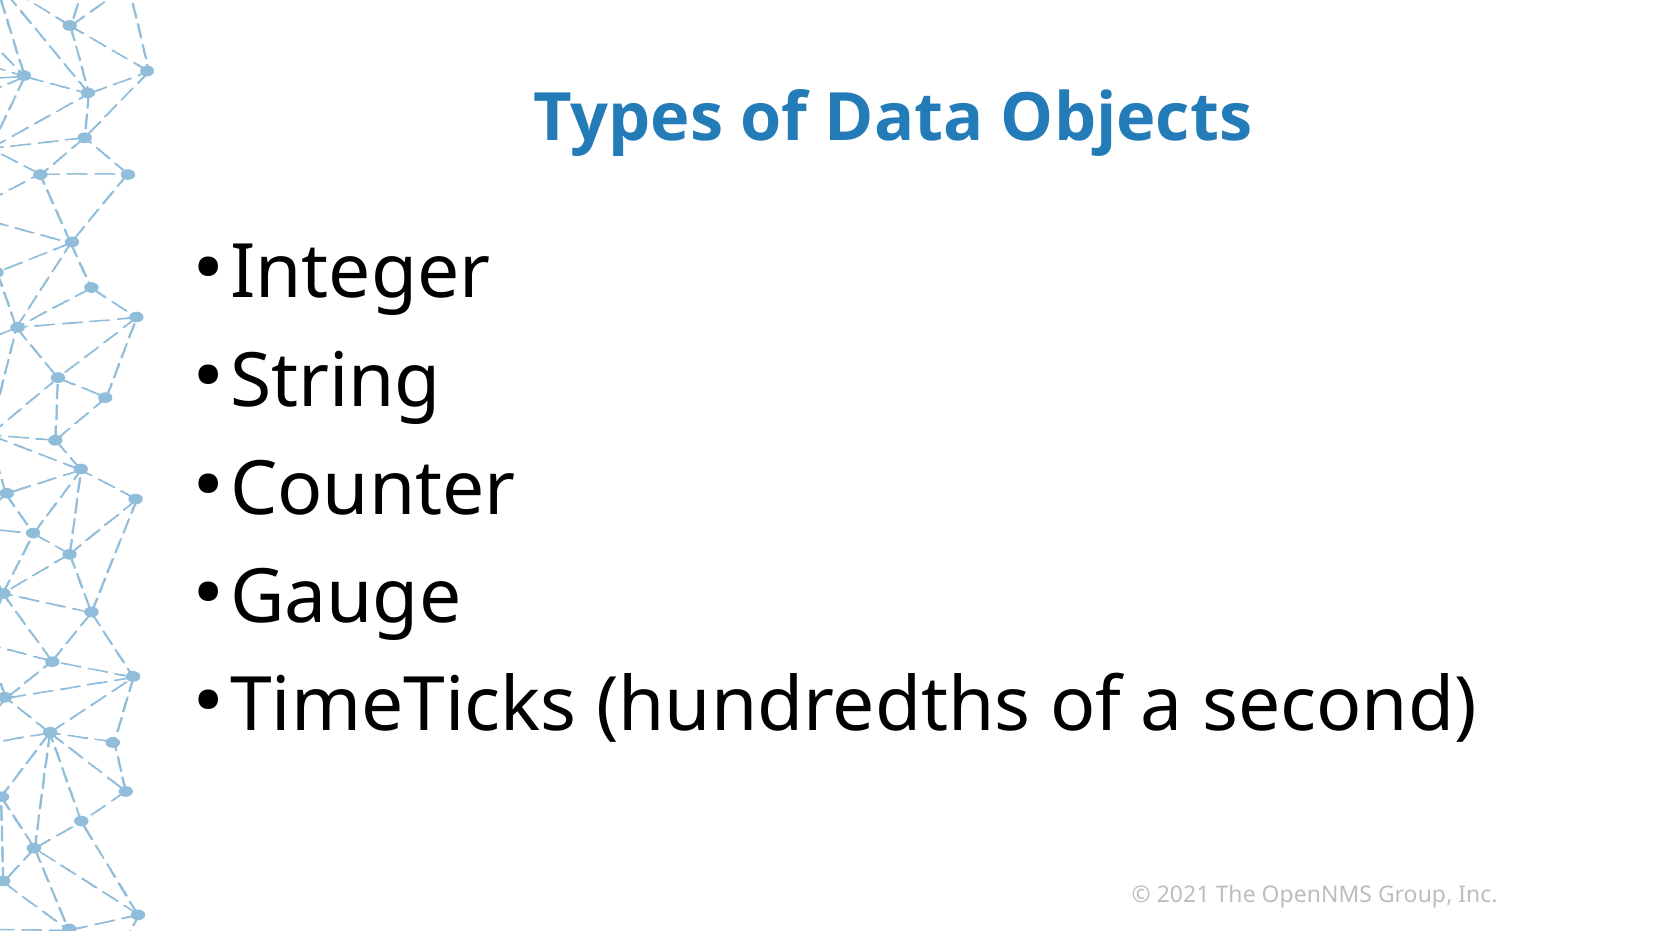

# Types of Data Objects
Integer
String
Counter
Gauge
TimeTicks (hundredths of a second)